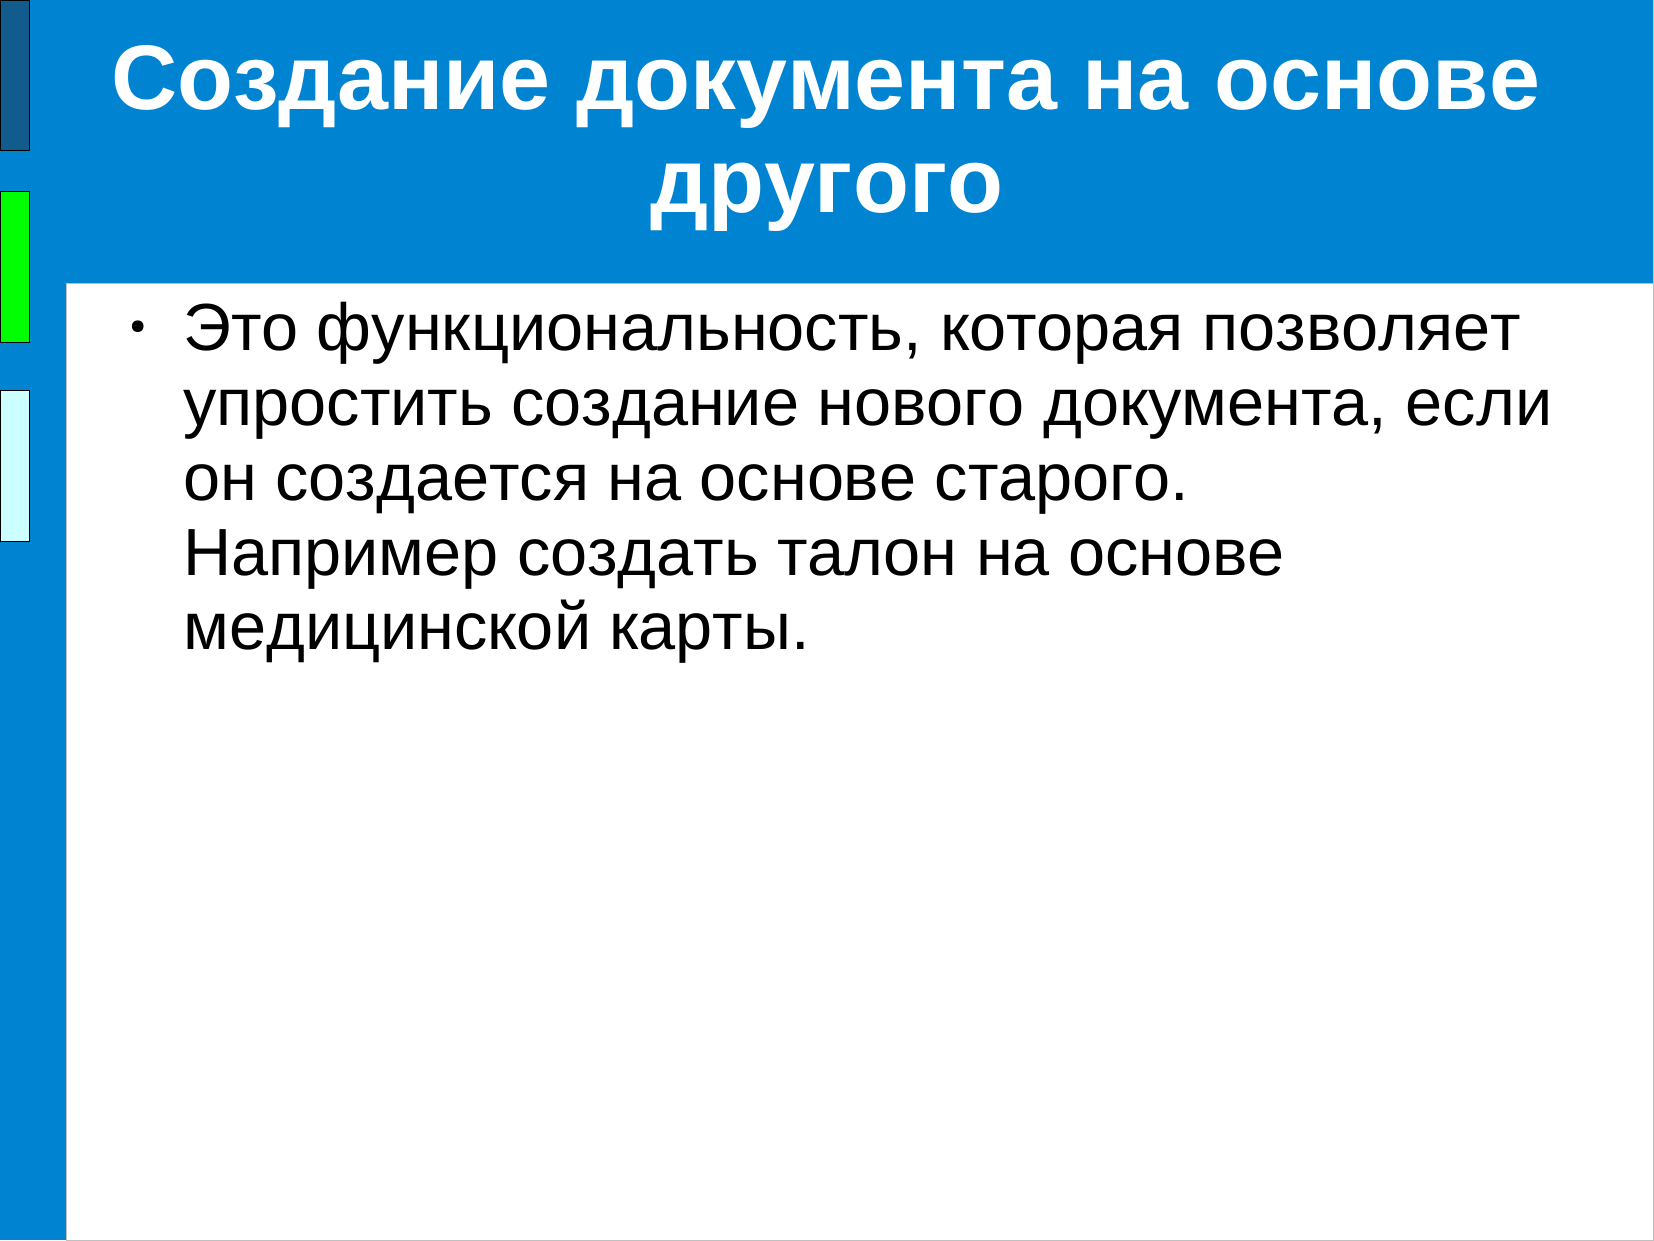

# Создание документа на основе другого
Это функциональность, которая позволяет упростить создание нового документа, если он создается на основе старого.
Например создать талон на основе медицинской карты.
ООО "Альфа-Интегрум", 2013г.